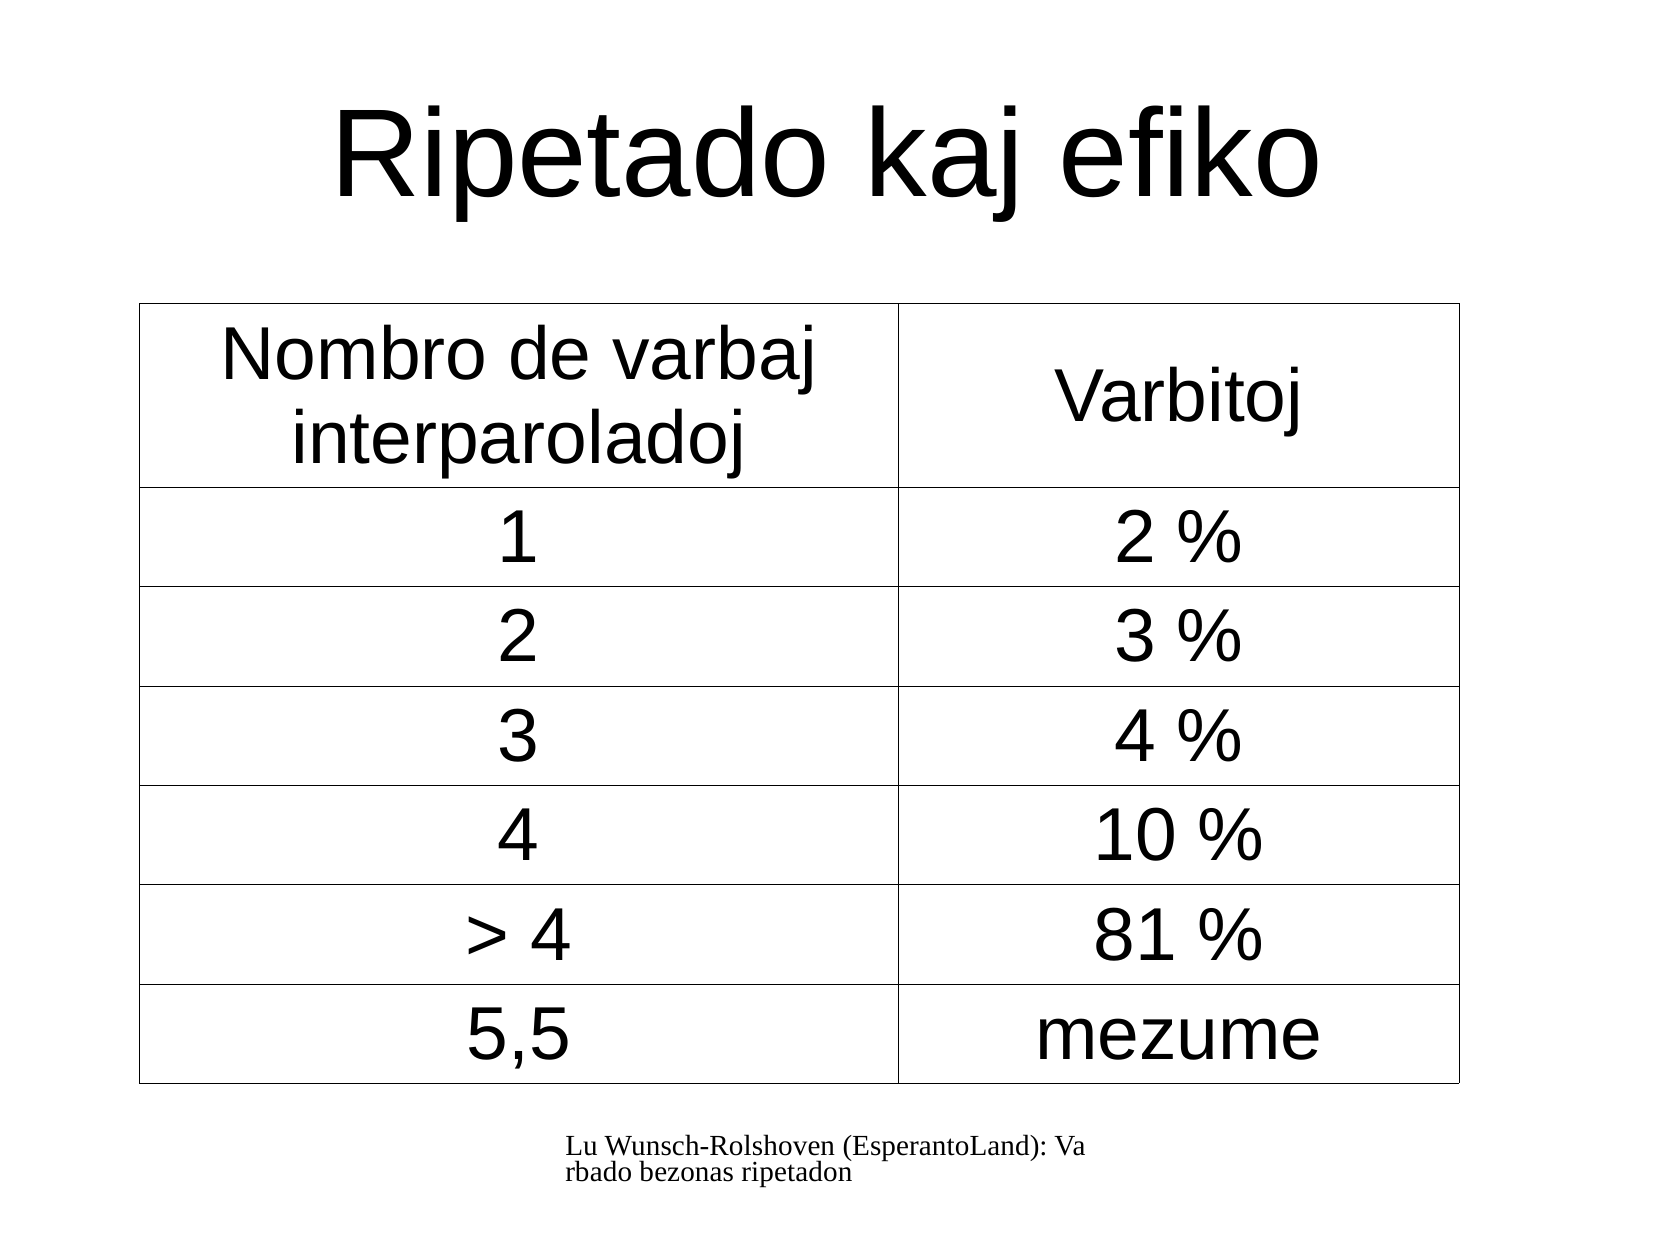

# Ripetado kaj efiko
| Nombro de varbaj interparoladoj | Varbitoj |
| --- | --- |
| 1 | 2 % |
| 2 | 3 % |
| 3 | 4 % |
| 4 | 10 % |
| > 4 | 81 % |
| 5,5 | mezume |
Lu Wunsch-Rolshoven (EsperantoLand): Varbado bezonas ripetadon